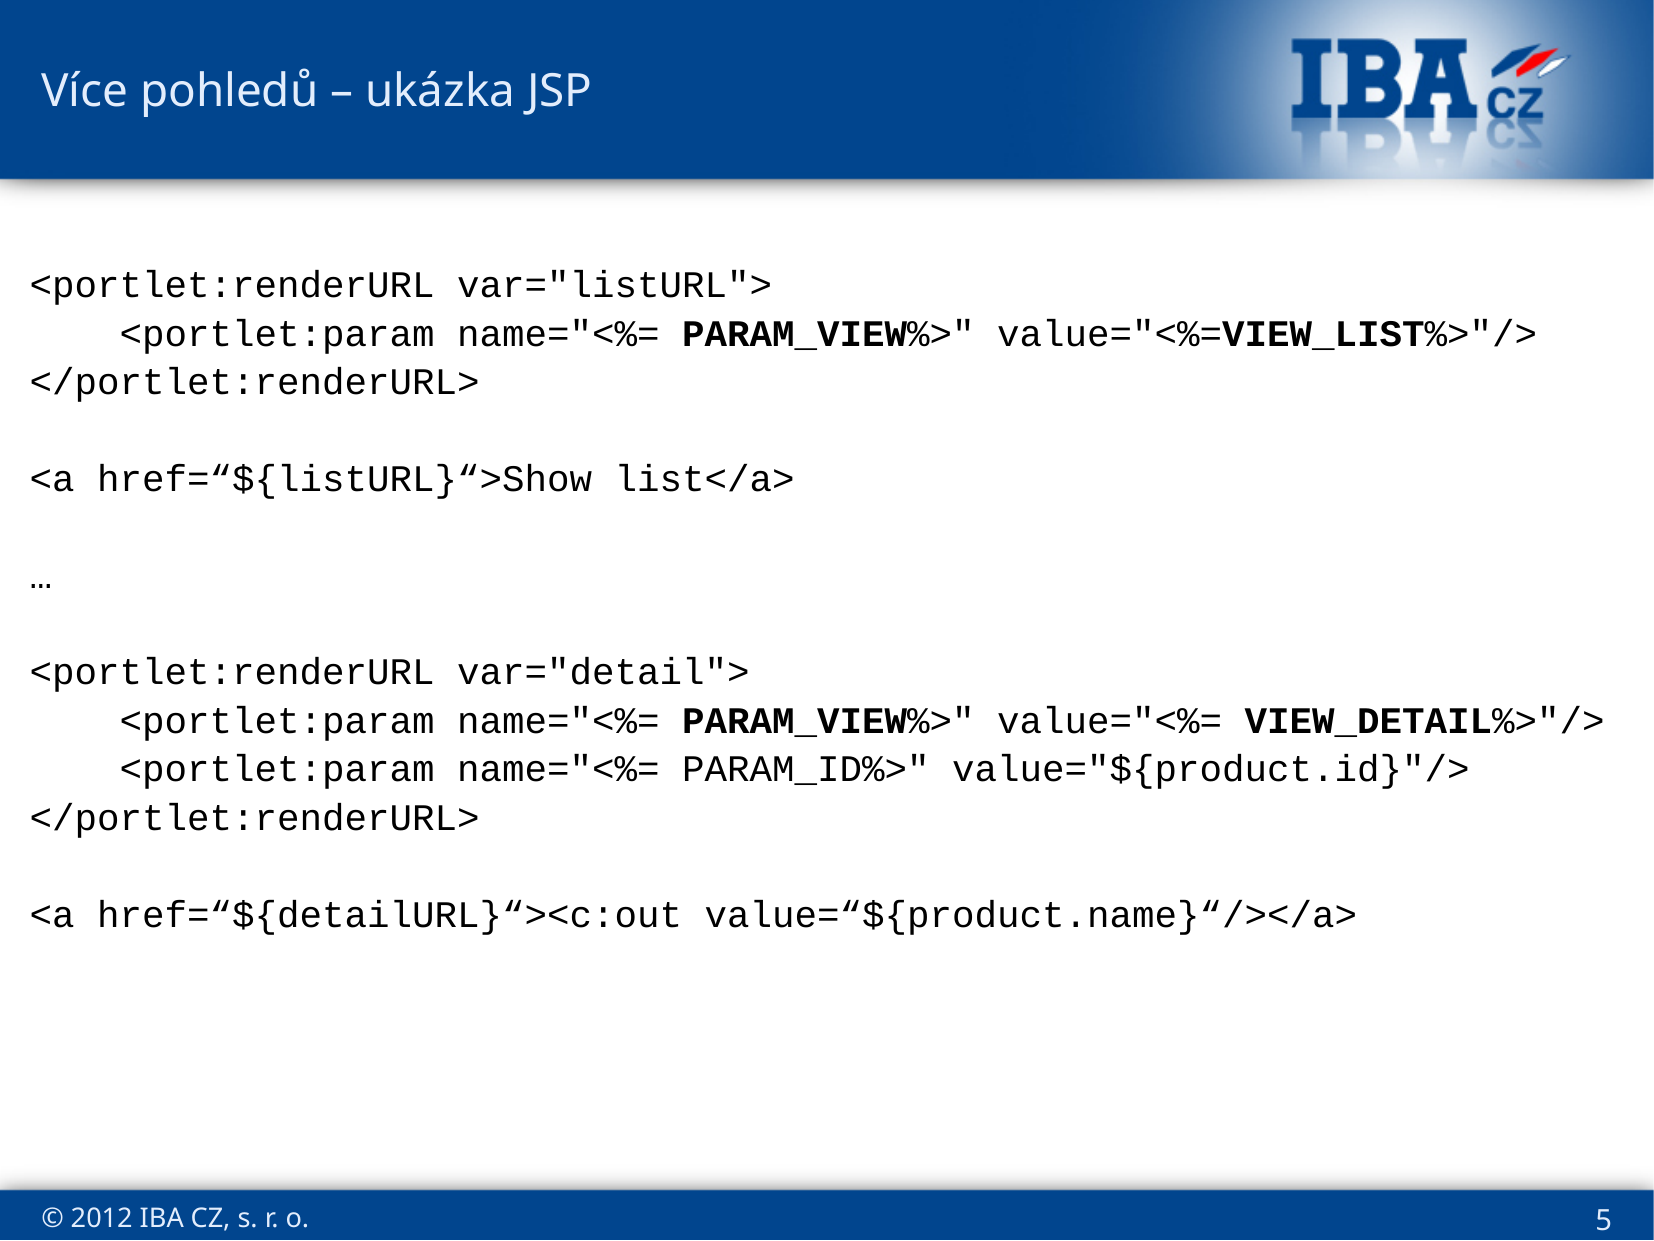

# Více pohledů – ukázka JSP
<portlet:renderURL var="listURL">
 <portlet:param name="<%= PARAM_VIEW%>" value="<%=VIEW_LIST%>"/>
</portlet:renderURL>
<a href=“${listURL}“>Show list</a>
…
<portlet:renderURL var="detail">
 <portlet:param name="<%= PARAM_VIEW%>" value="<%= VIEW_DETAIL%>"/>
 <portlet:param name="<%= PARAM_ID%>" value="${product.id}"/>
</portlet:renderURL>
<a href=“${detailURL}“><c:out value=“${product.name}“/></a>
5